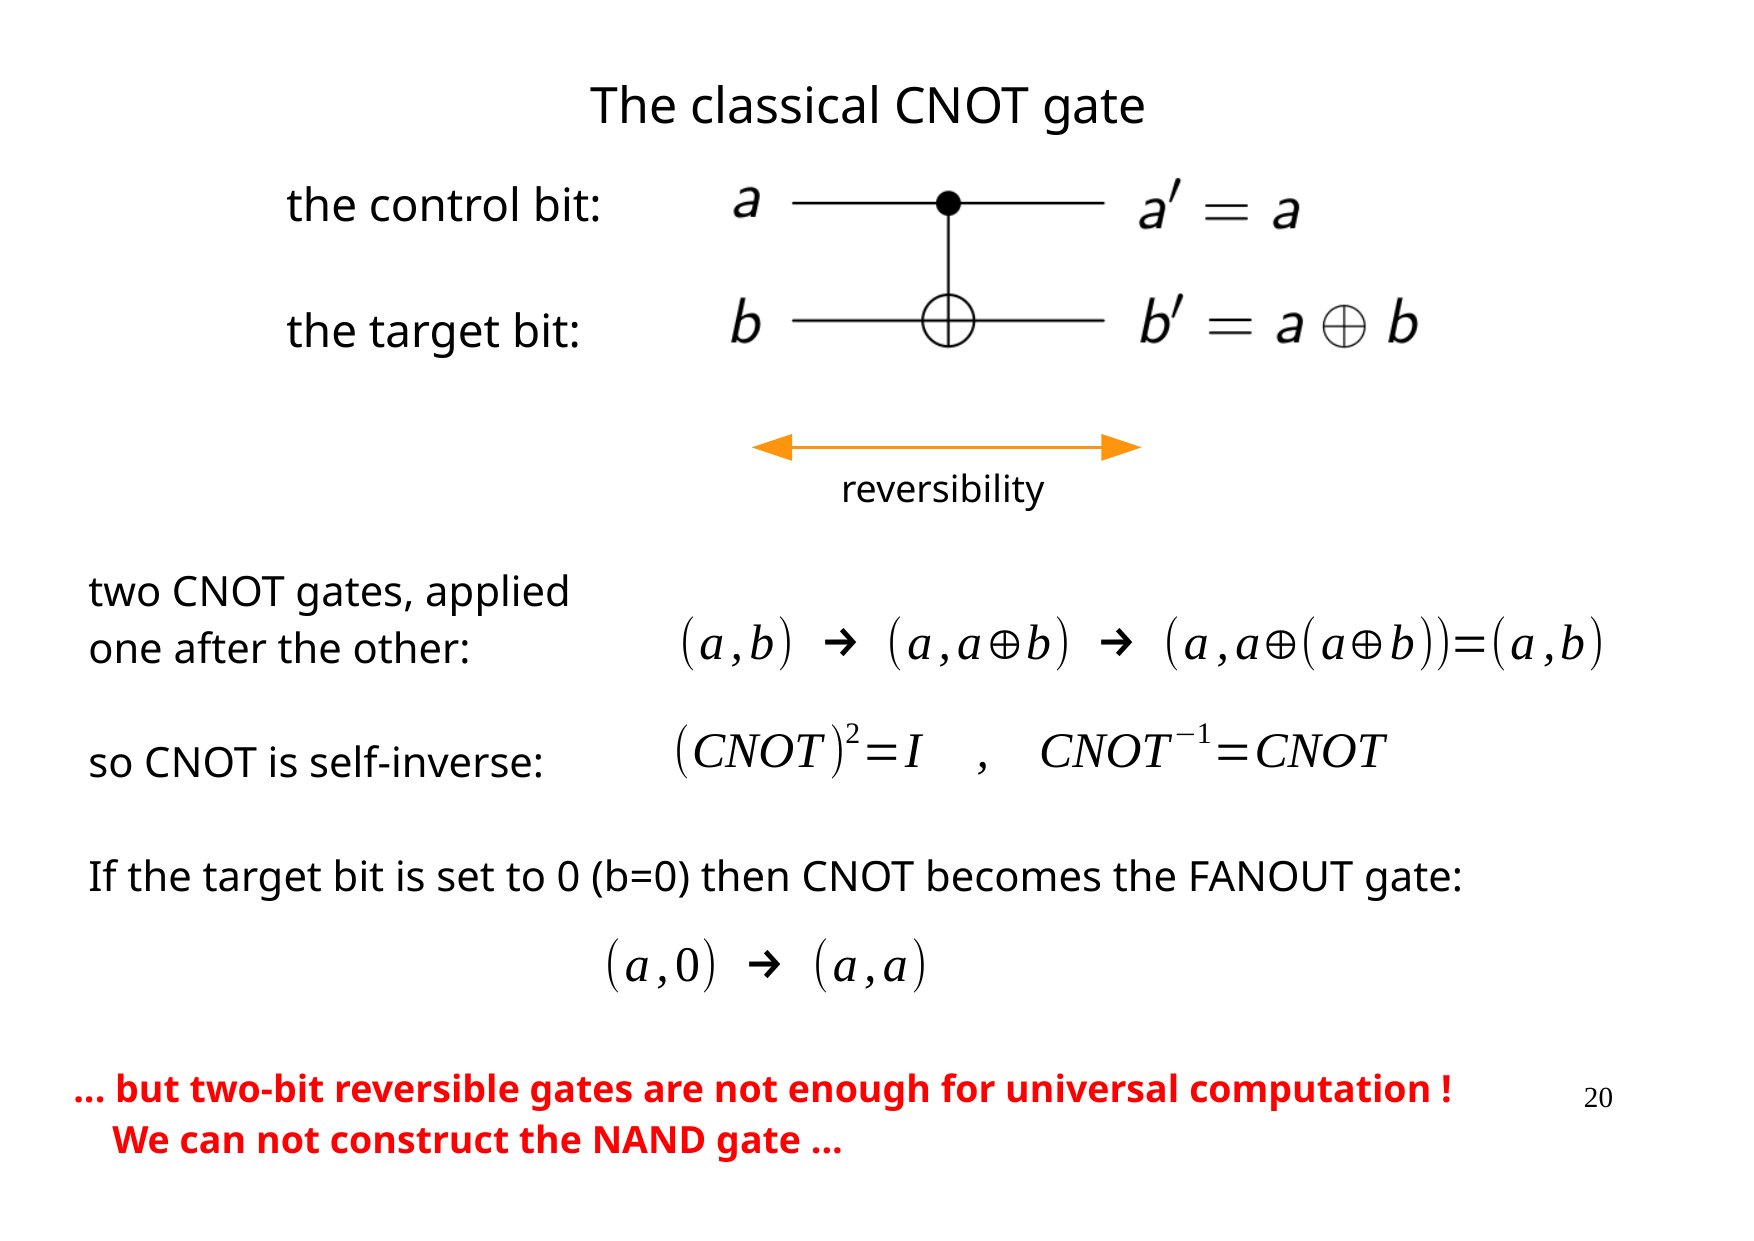

The classical CNOT gate
the control bit:
the target bit:
reversibility
two CNOT gates, applied
one after the other:
so CNOT is self-inverse:
If the target bit is set to 0 (b=0) then CNOT becomes the FANOUT gate:
... but two-bit reversible gates are not enough for universal computation !
 We can not construct the NAND gate ...
20